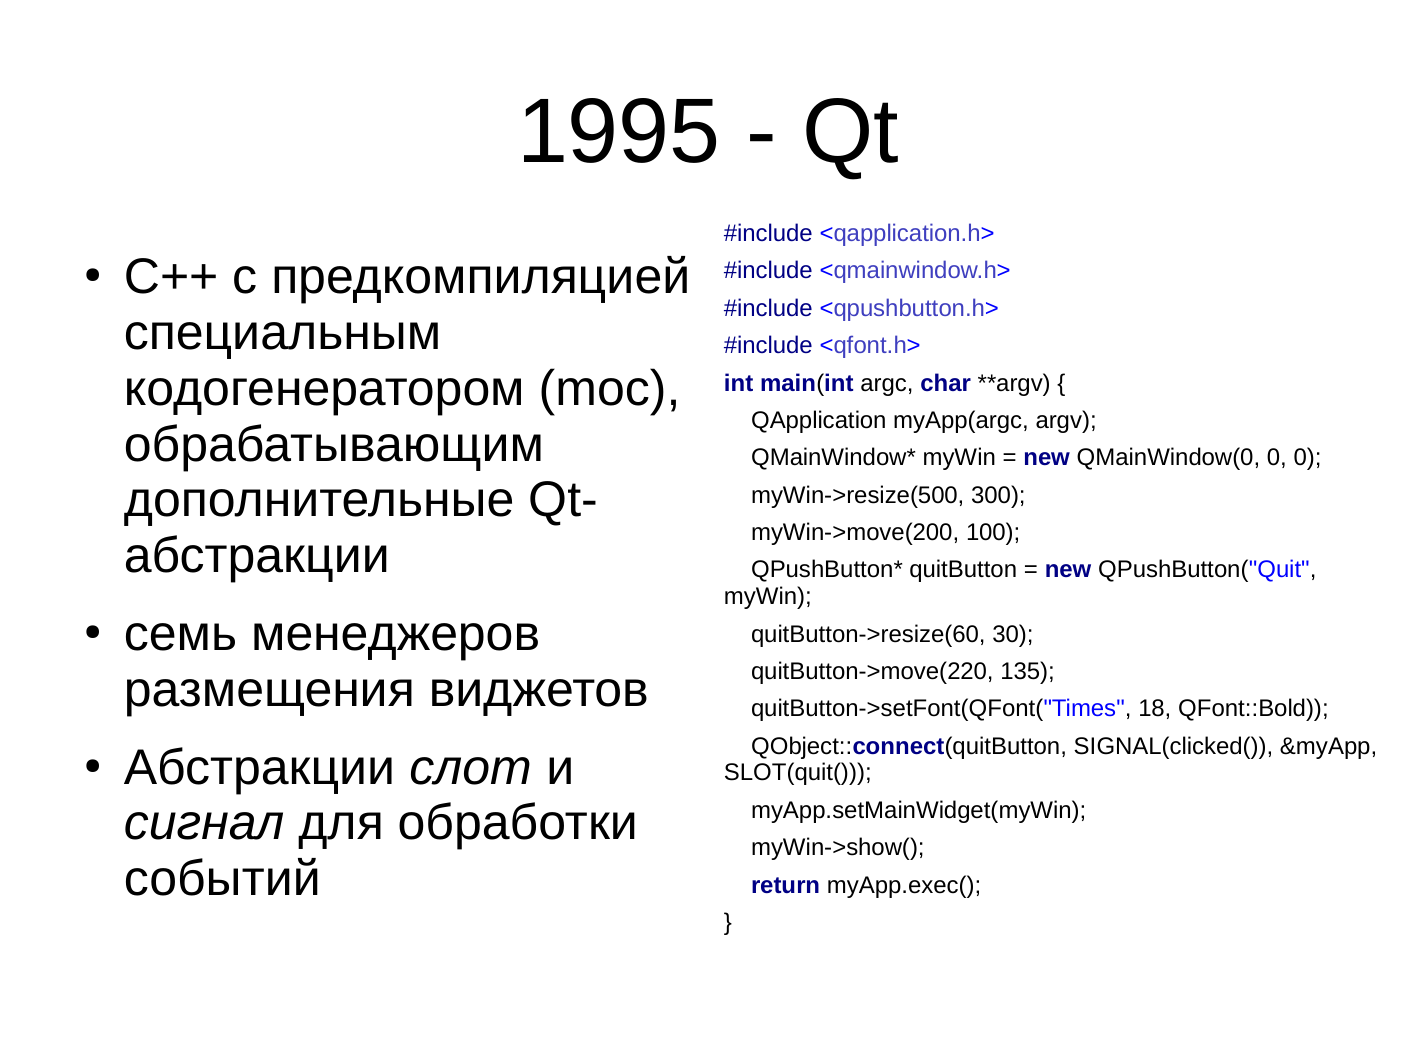

# 1995 - Qt
#include <qapplication.h>
#include <qmainwindow.h>
#include <qpushbutton.h>
#include <qfont.h>
int main(int argc, char **argv) {
 QApplication myApp(argc, argv);
 QMainWindow* myWin = new QMainWindow(0, 0, 0);
 myWin->resize(500, 300);
 myWin->move(200, 100);
 QPushButton* quitButton = new QPushButton("Quit", myWin);
 quitButton->resize(60, 30);
 quitButton->move(220, 135);
 quitButton->setFont(QFont("Times", 18, QFont::Bold));
 QObject::connect(quitButton, SIGNAL(clicked()), &myApp, SLOT(quit()));
 myApp.setMainWidget(myWin);
 myWin->show();
 return myApp.exec();
}
C++ с предкомпиляцией специальным кодогенератором (moc), обрабатывающим дополнительные Qt-абстракции
семь менеджеров размещения виджетов
Абстракции слот и сигнал для обработки событий